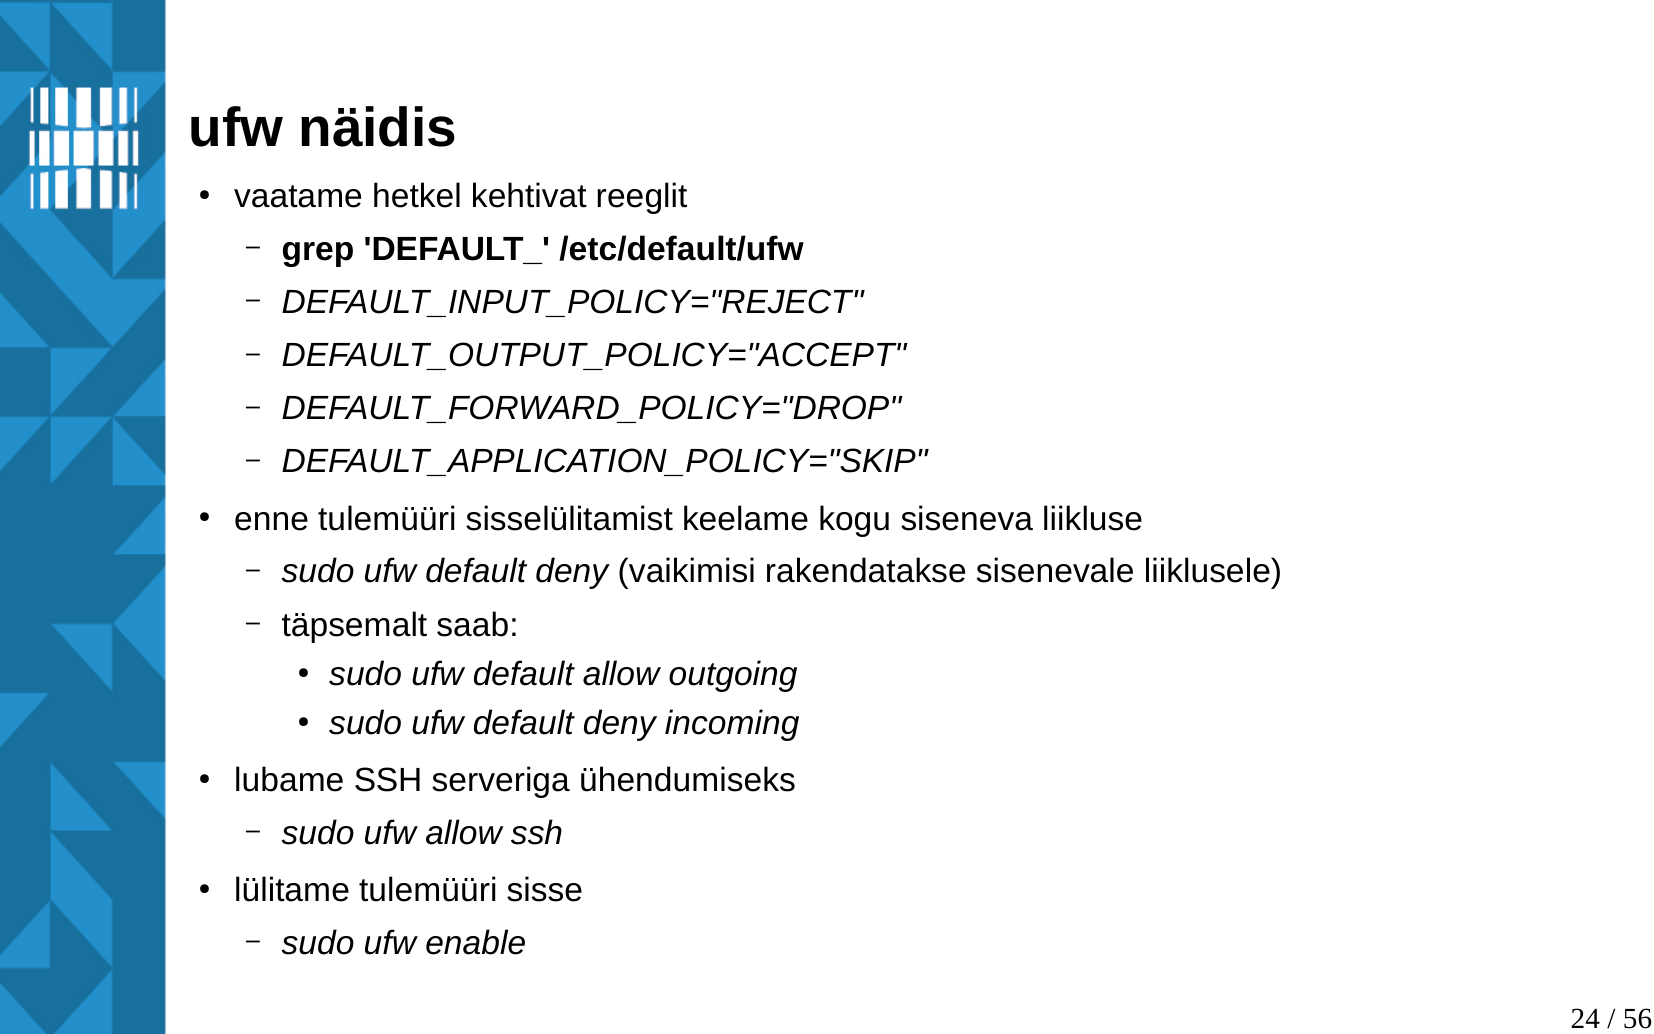

# ufw näidis
vaatame hetkel kehtivat reeglit
grep 'DEFAULT_' /etc/default/ufw
DEFAULT_INPUT_POLICY="REJECT"
DEFAULT_OUTPUT_POLICY="ACCEPT"
DEFAULT_FORWARD_POLICY="DROP"
DEFAULT_APPLICATION_POLICY="SKIP"
enne tulemüüri sisselülitamist keelame kogu siseneva liikluse
sudo ufw default deny (vaikimisi rakendatakse sisenevale liiklusele)
täpsemalt saab:
sudo ufw default allow outgoing
sudo ufw default deny incoming
lubame SSH serveriga ühendumiseks
sudo ufw allow ssh
lülitame tulemüüri sisse
sudo ufw enable
24